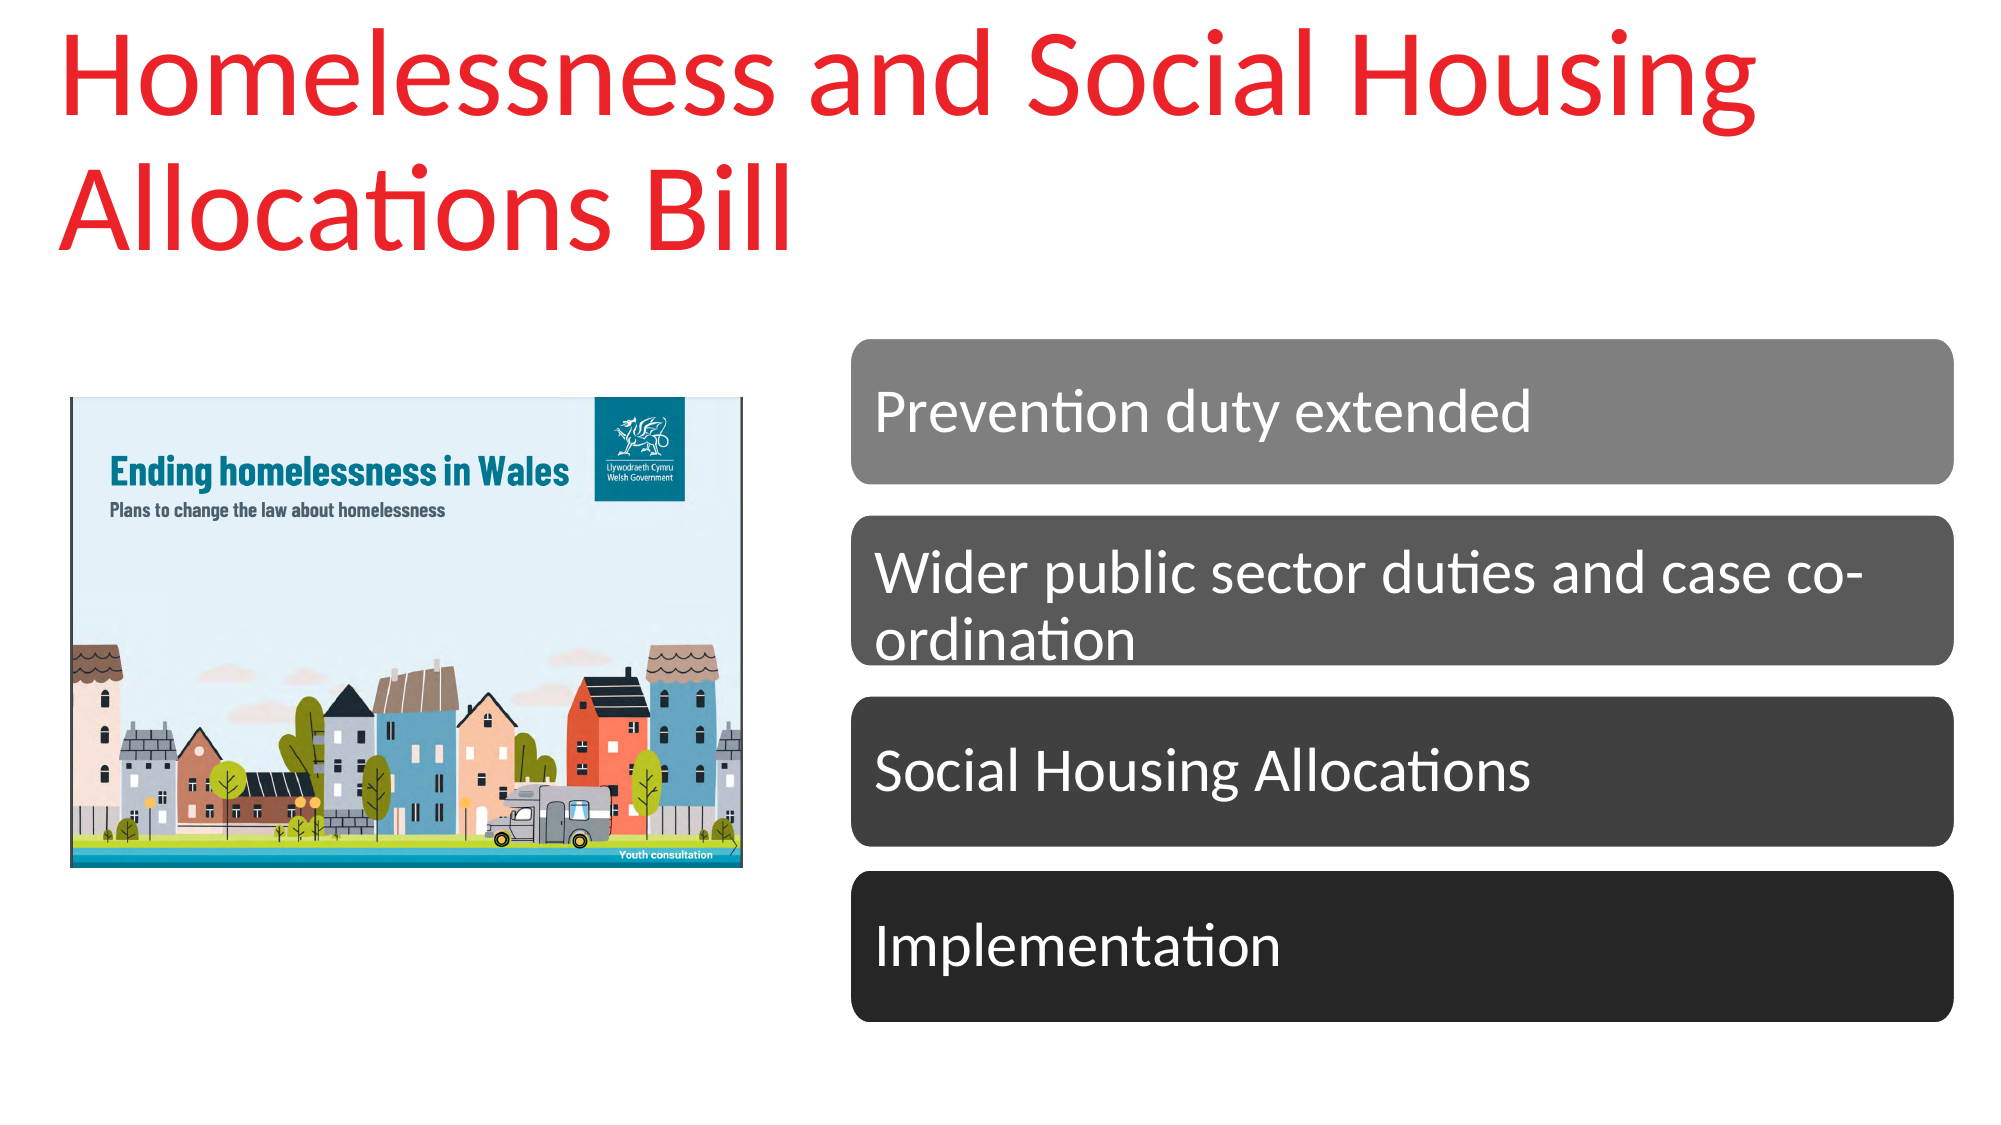

Homelessness and Social Housing Allocations Bill
Prevention duty extended
Wider public sector duties and case co-ordination
Social Housing Allocations
Implementation